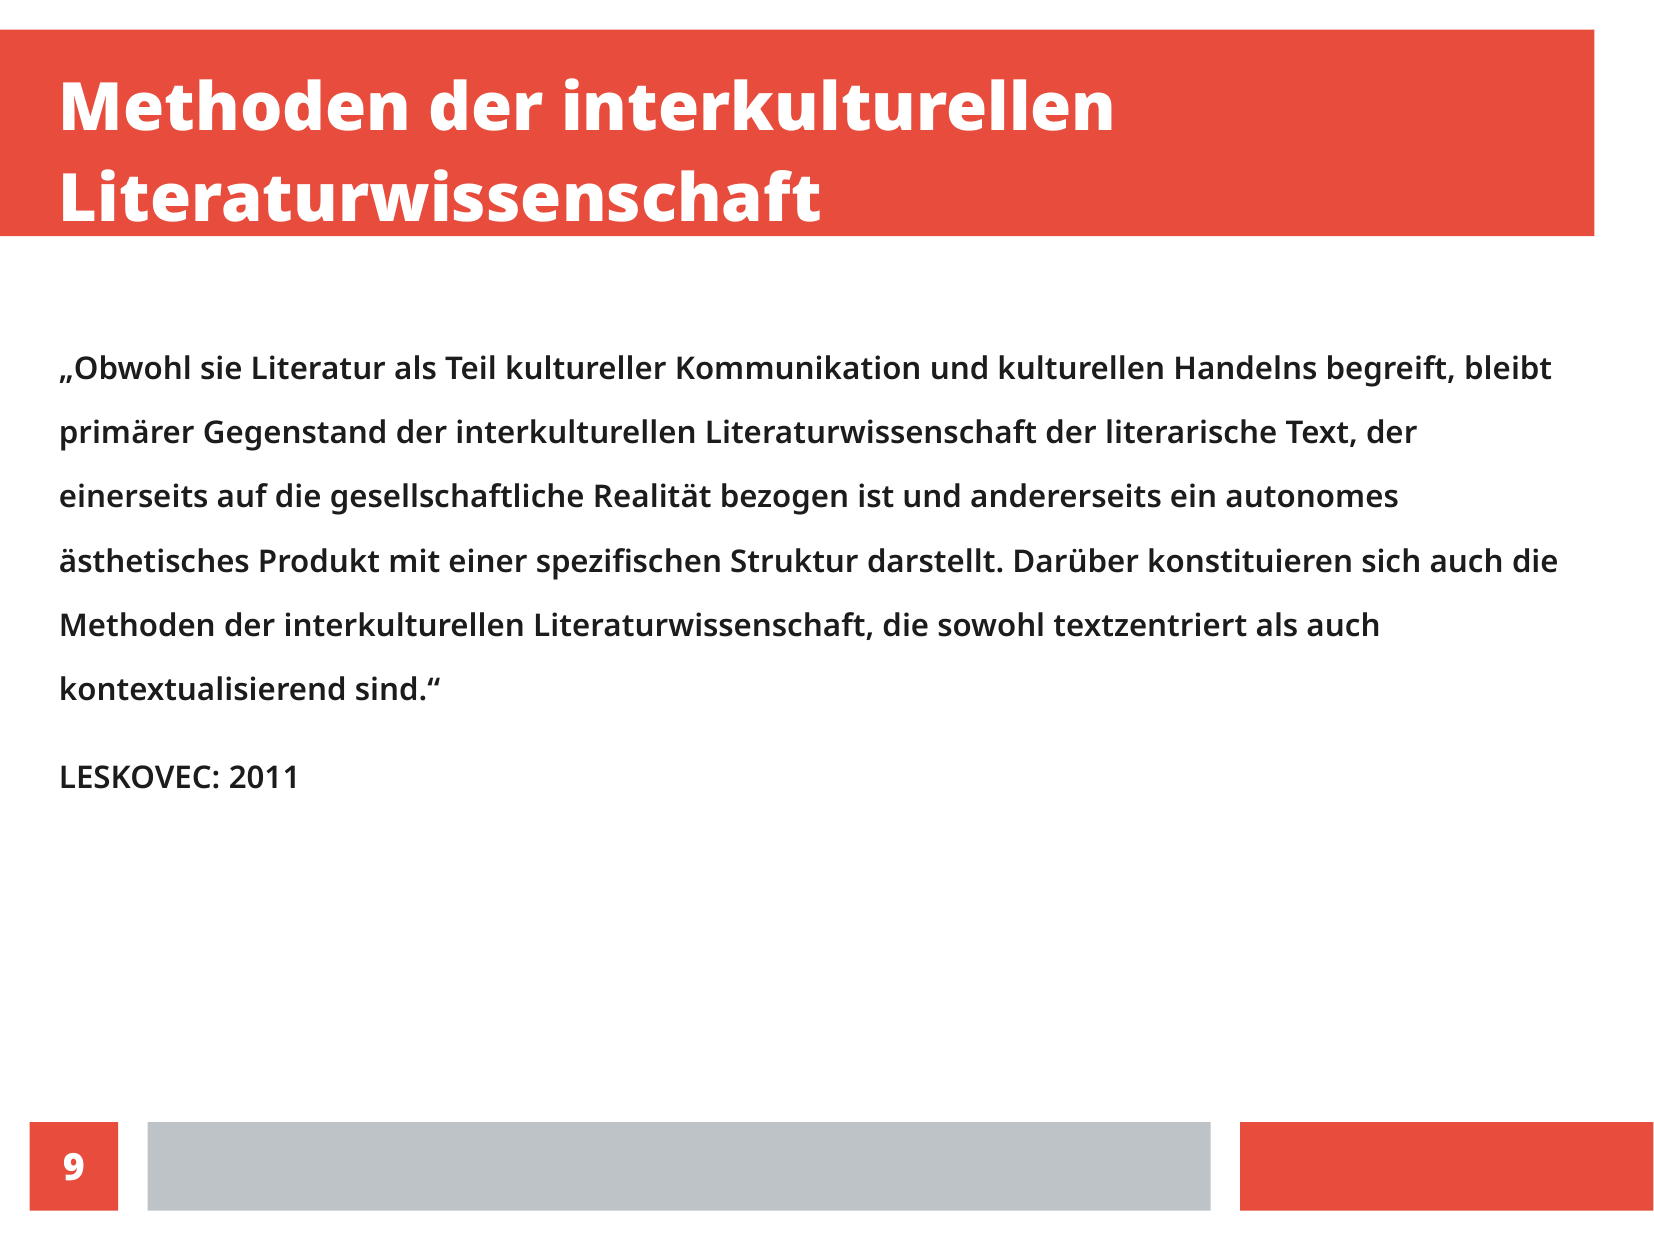

# Methoden der interkulturellen Literaturwissenschaft
„Obwohl sie Literatur als Teil kultureller Kommunikation und kulturellen Handelns begreift, bleibt primärer Gegenstand der interkulturellen Literaturwissenschaft der literarische Text, der einerseits auf die gesellschaftliche Realität bezogen ist und andererseits ein autonomes ästhetisches Produkt mit einer spezifischen Struktur darstellt. Darüber konstituieren sich auch die Methoden der interkulturellen Literaturwissenschaft, die sowohl textzentriert als auch kontextualisierend sind.“
LESKOVEC: 2011
9